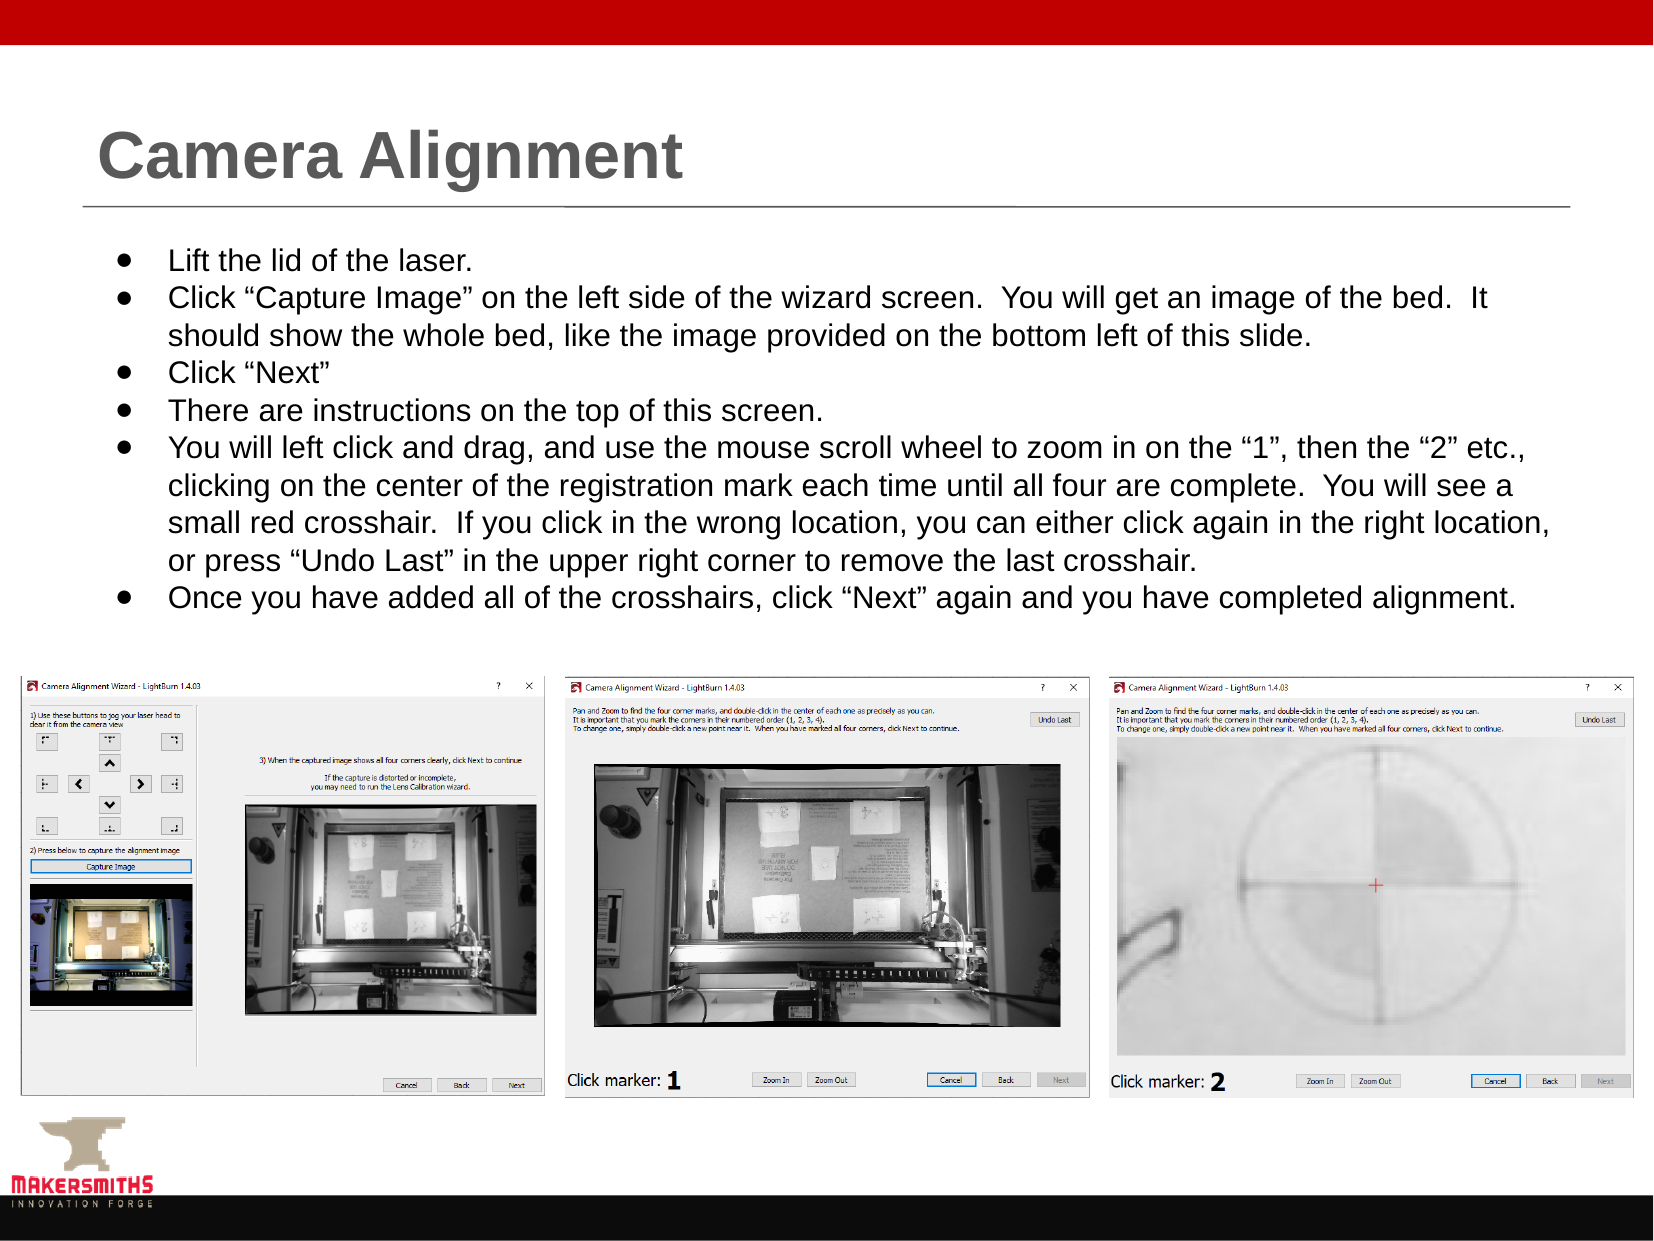

# Camera Alignment
Lift the lid of the laser.
Click “Capture Image” on the left side of the wizard screen. You will get an image of the bed. It should show the whole bed, like the image provided on the bottom left of this slide.
Click “Next”
There are instructions on the top of this screen.
You will left click and drag, and use the mouse scroll wheel to zoom in on the “1”, then the “2” etc., clicking on the center of the registration mark each time until all four are complete. You will see a small red crosshair. If you click in the wrong location, you can either click again in the right location, or press “Undo Last” in the upper right corner to remove the last crosshair.
Once you have added all of the crosshairs, click “Next” again and you have completed alignment.